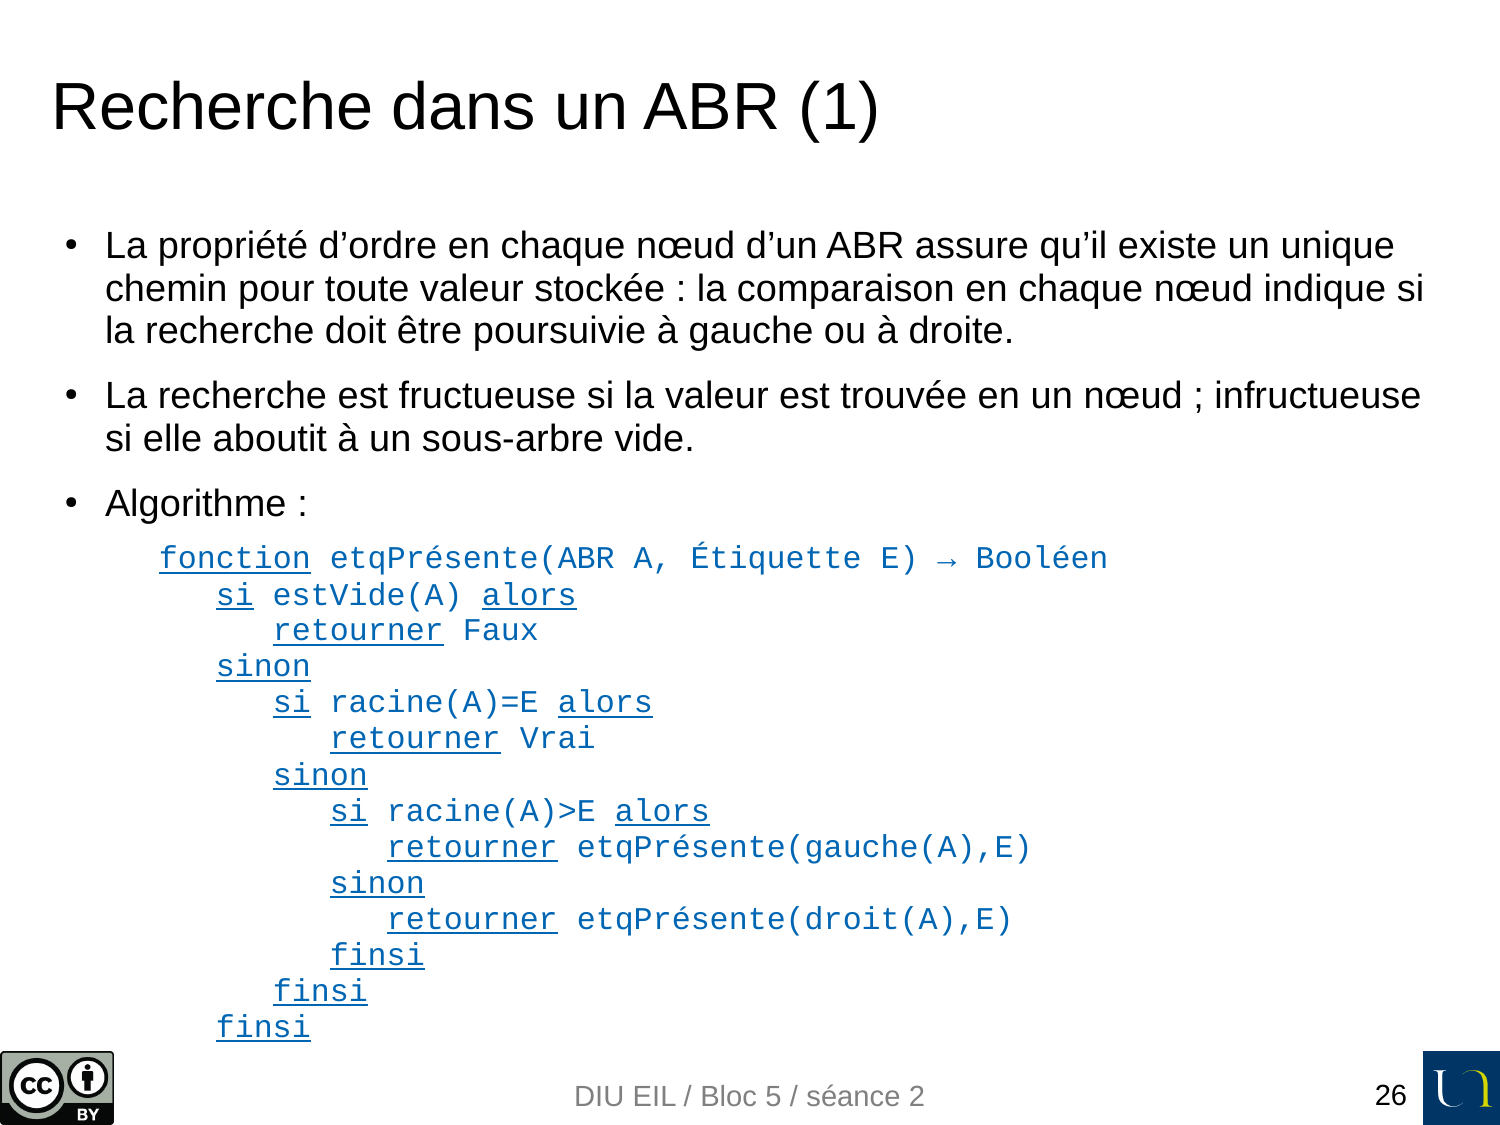

# Recherche dans un ABR (1)
La propriété d’ordre en chaque nœud d’un ABR assure qu’il existe un unique chemin pour toute valeur stockée : la comparaison en chaque nœud indique si la recherche doit être poursuivie à gauche ou à droite.
La recherche est fructueuse si la valeur est trouvée en un nœud ; infructueuse si elle aboutit à un sous-arbre vide.
Algorithme :
fonction etqPrésente(ABR A, Étiquette E) → Booléen
 si estVide(A) alors
 retourner Faux
 sinon
 si racine(A)=E alors
 retourner Vrai
 sinon
 si racine(A)>E alors
 retourner etqPrésente(gauche(A),E)
 sinon
 retourner etqPrésente(droit(A),E)
 finsi
 finsi
 finsi
26